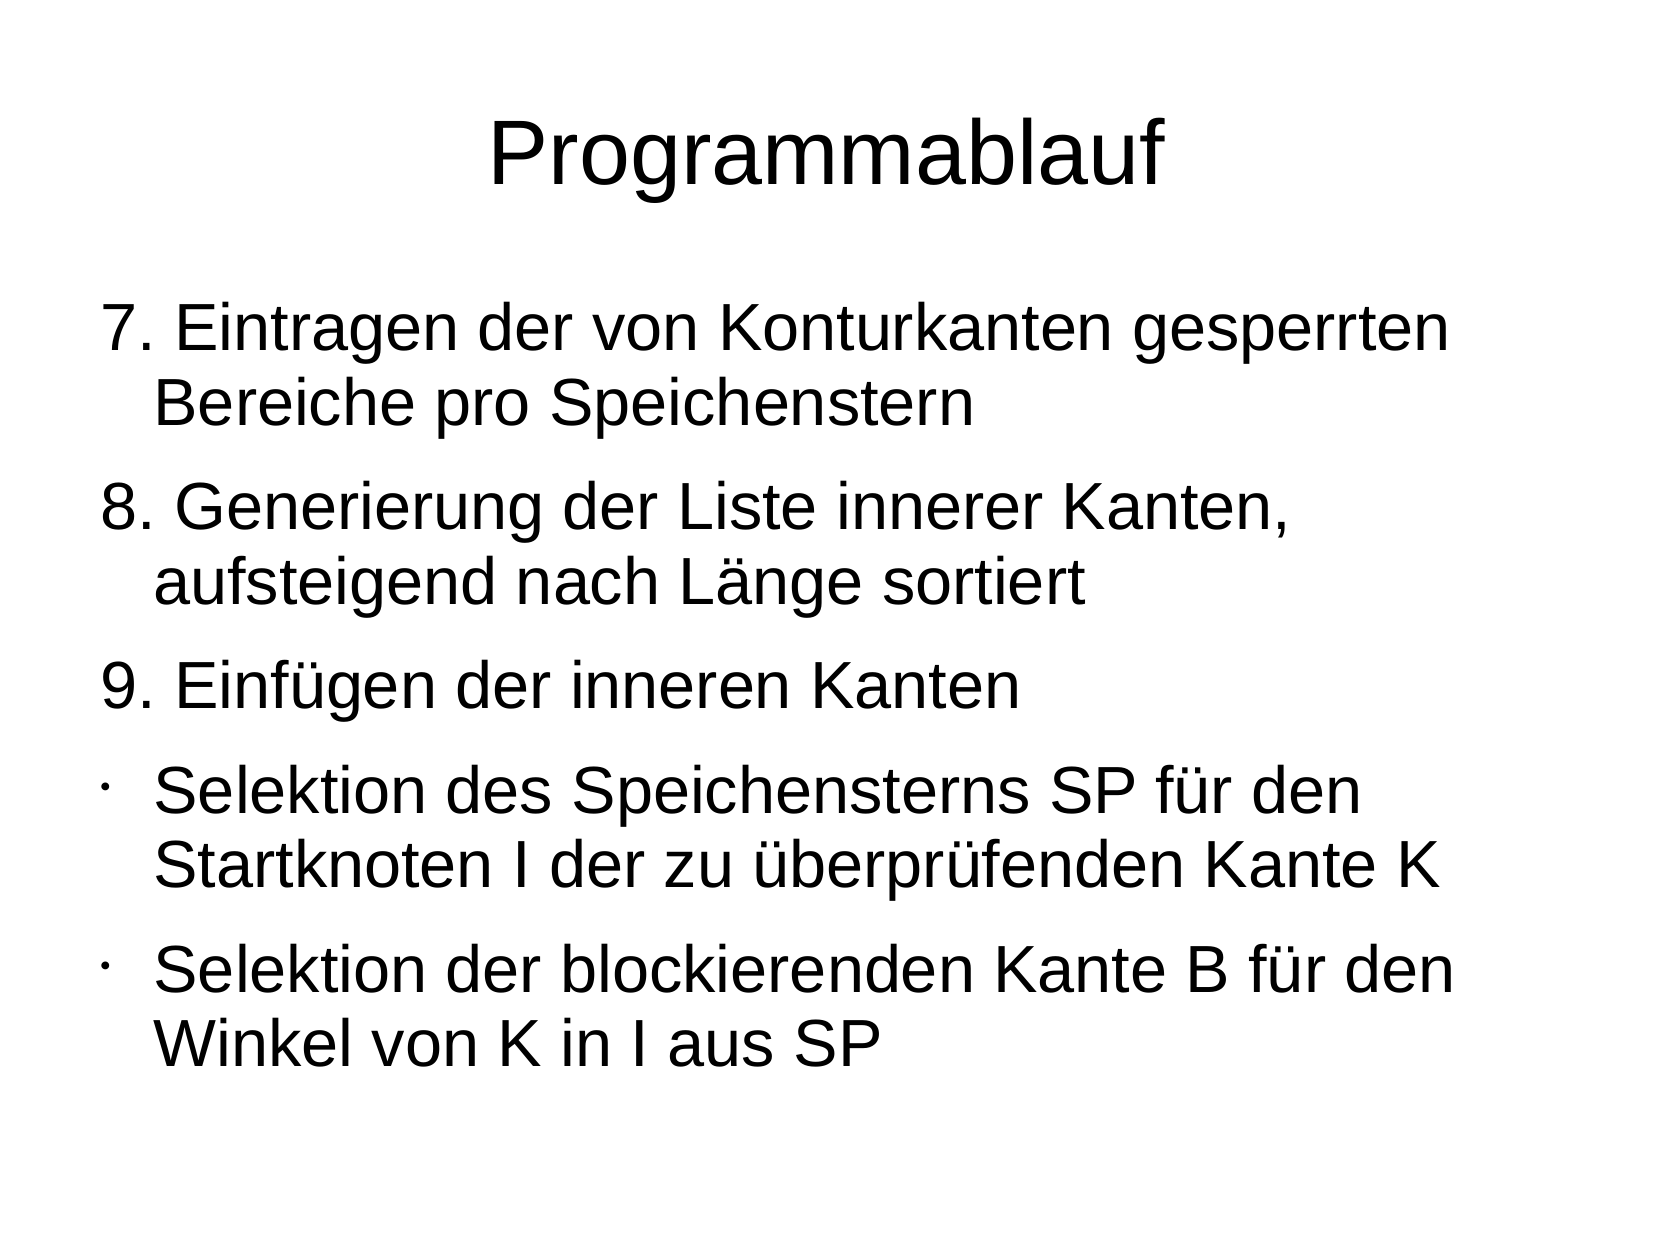

# Programmablauf
 Eintragen der von Konturkanten gesperrten Bereiche pro Speichenstern
 Generierung der Liste innerer Kanten, aufsteigend nach Länge sortiert
 Einfügen der inneren Kanten
Selektion des Speichensterns SP für den Startknoten I der zu überprüfenden Kante K
Selektion der blockierenden Kante B für den Winkel von K in I aus SP